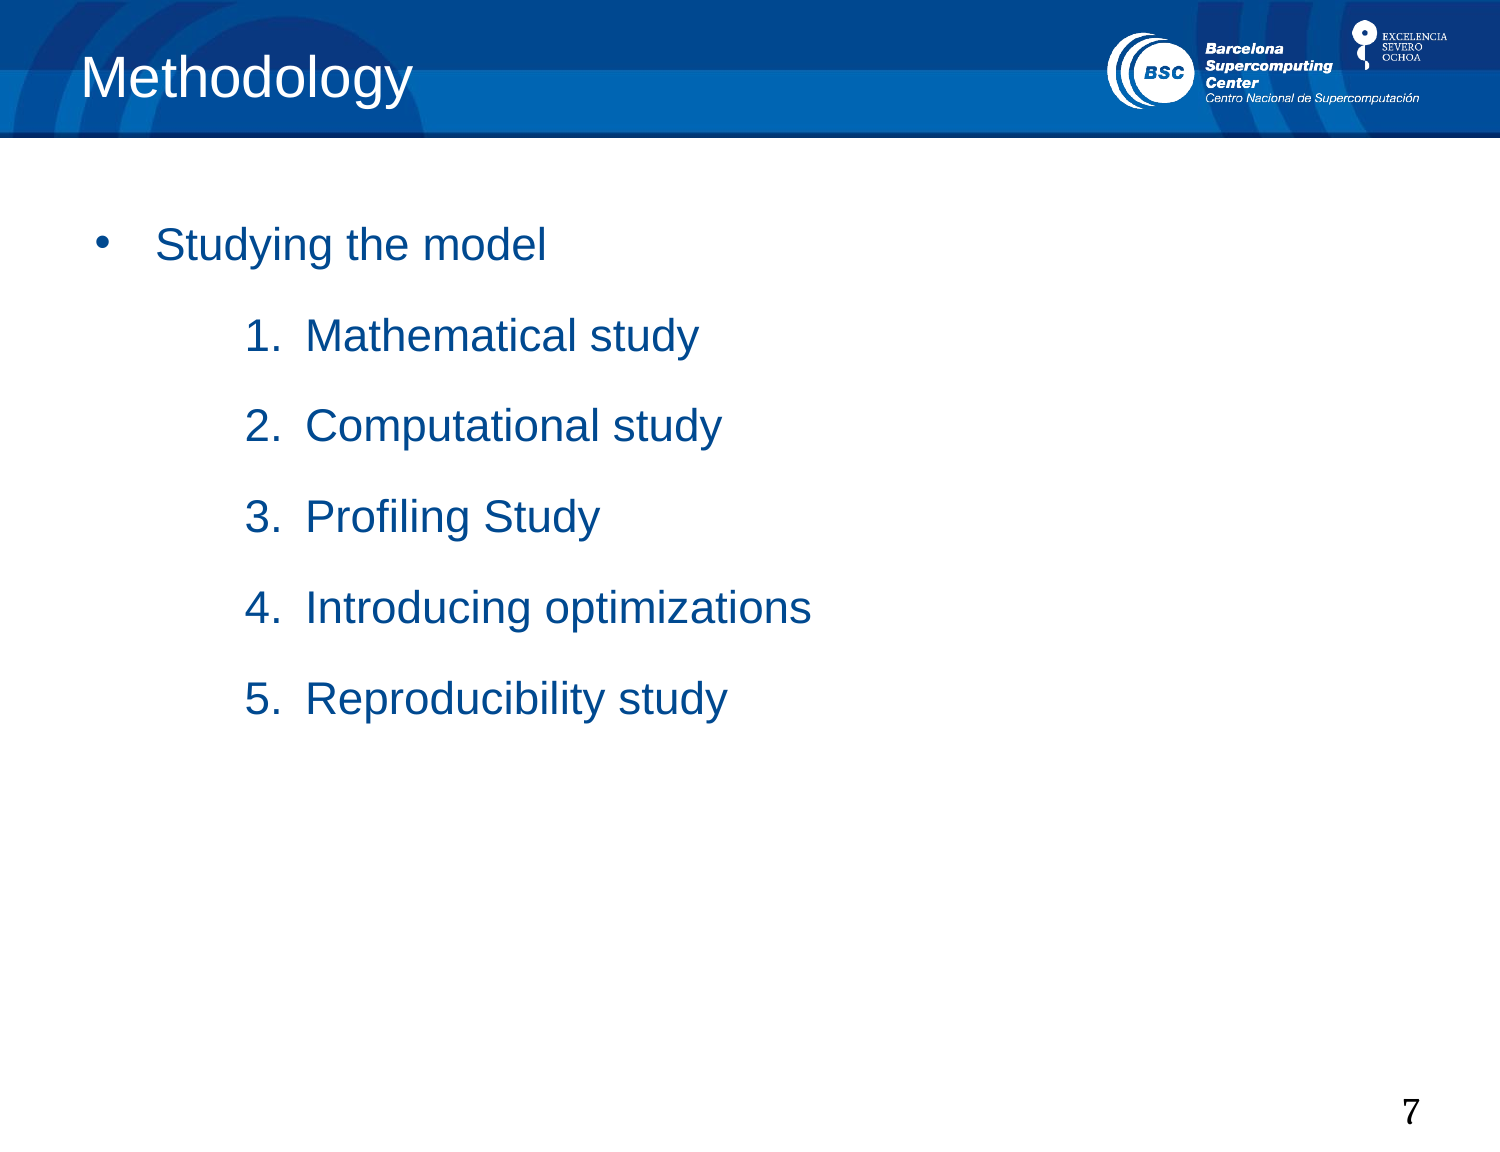

# Methodology
Studying the model
Mathematical study
Computational study
Profiling Study
Introducing optimizations
Reproducibility study